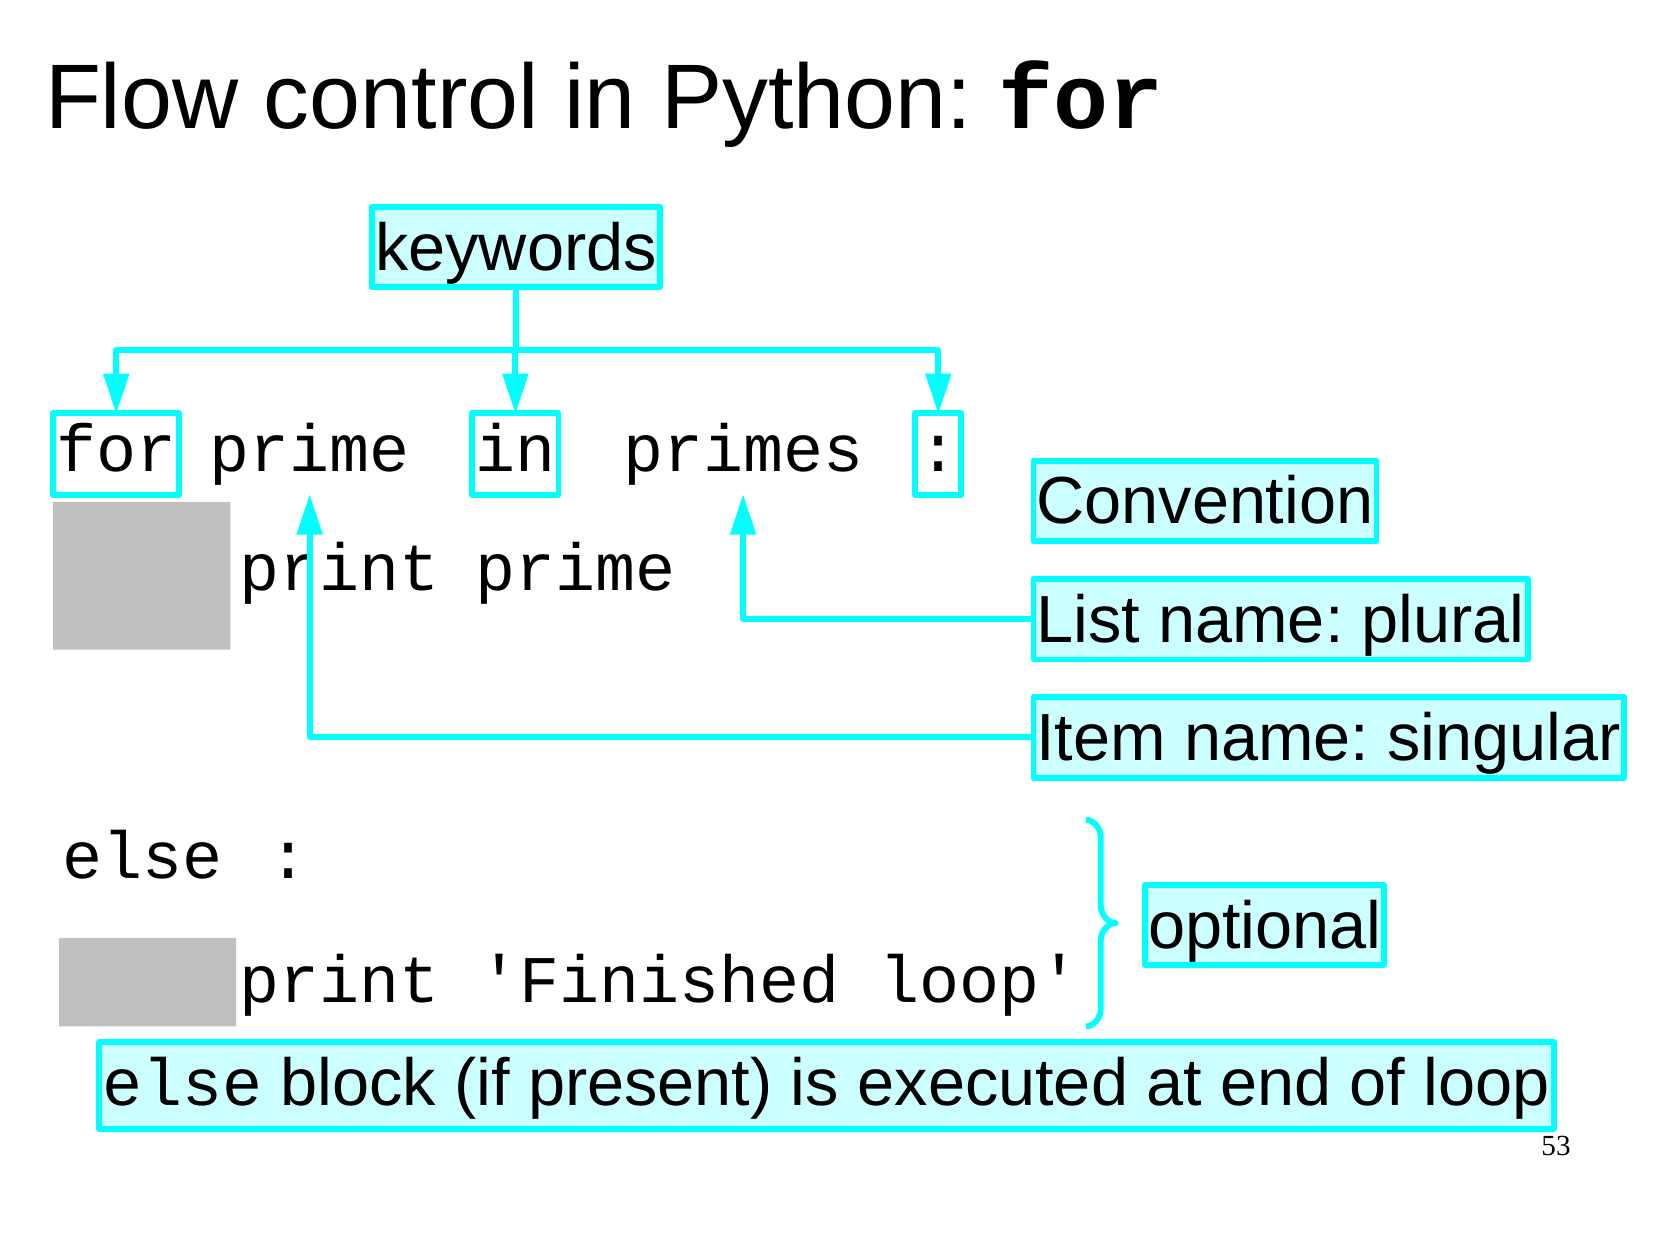

Flow control in Python: for
keywords
for
prime
in
primes
:
Convention
print
prime
List name: plural
Item name: singular
else
:
optional
print 'Finished loop'
else block (if present) is executed at end of loop
53